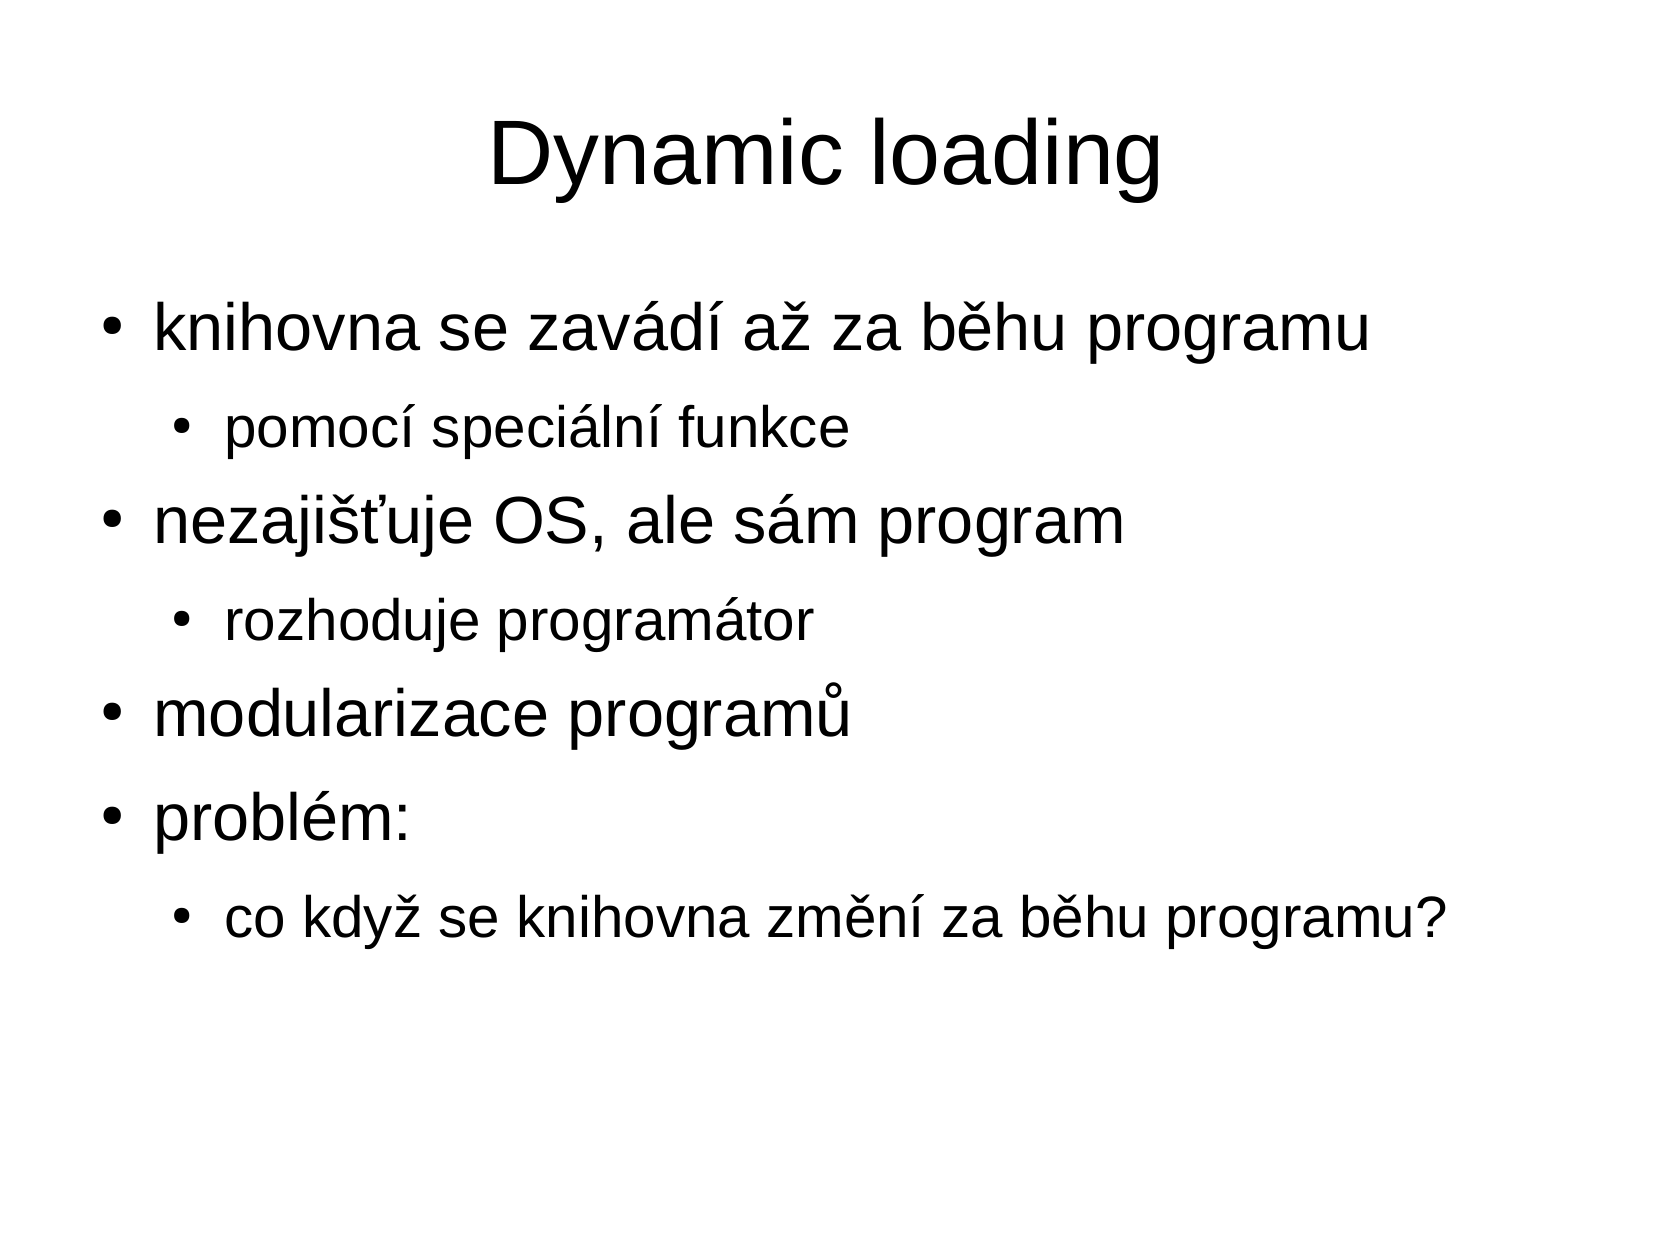

# Dynamic loading
knihovna se zavádí až za běhu programu
pomocí speciální funkce
nezajišťuje OS, ale sám program
rozhoduje programátor
modularizace programů
problém:
co když se knihovna změní za běhu programu?